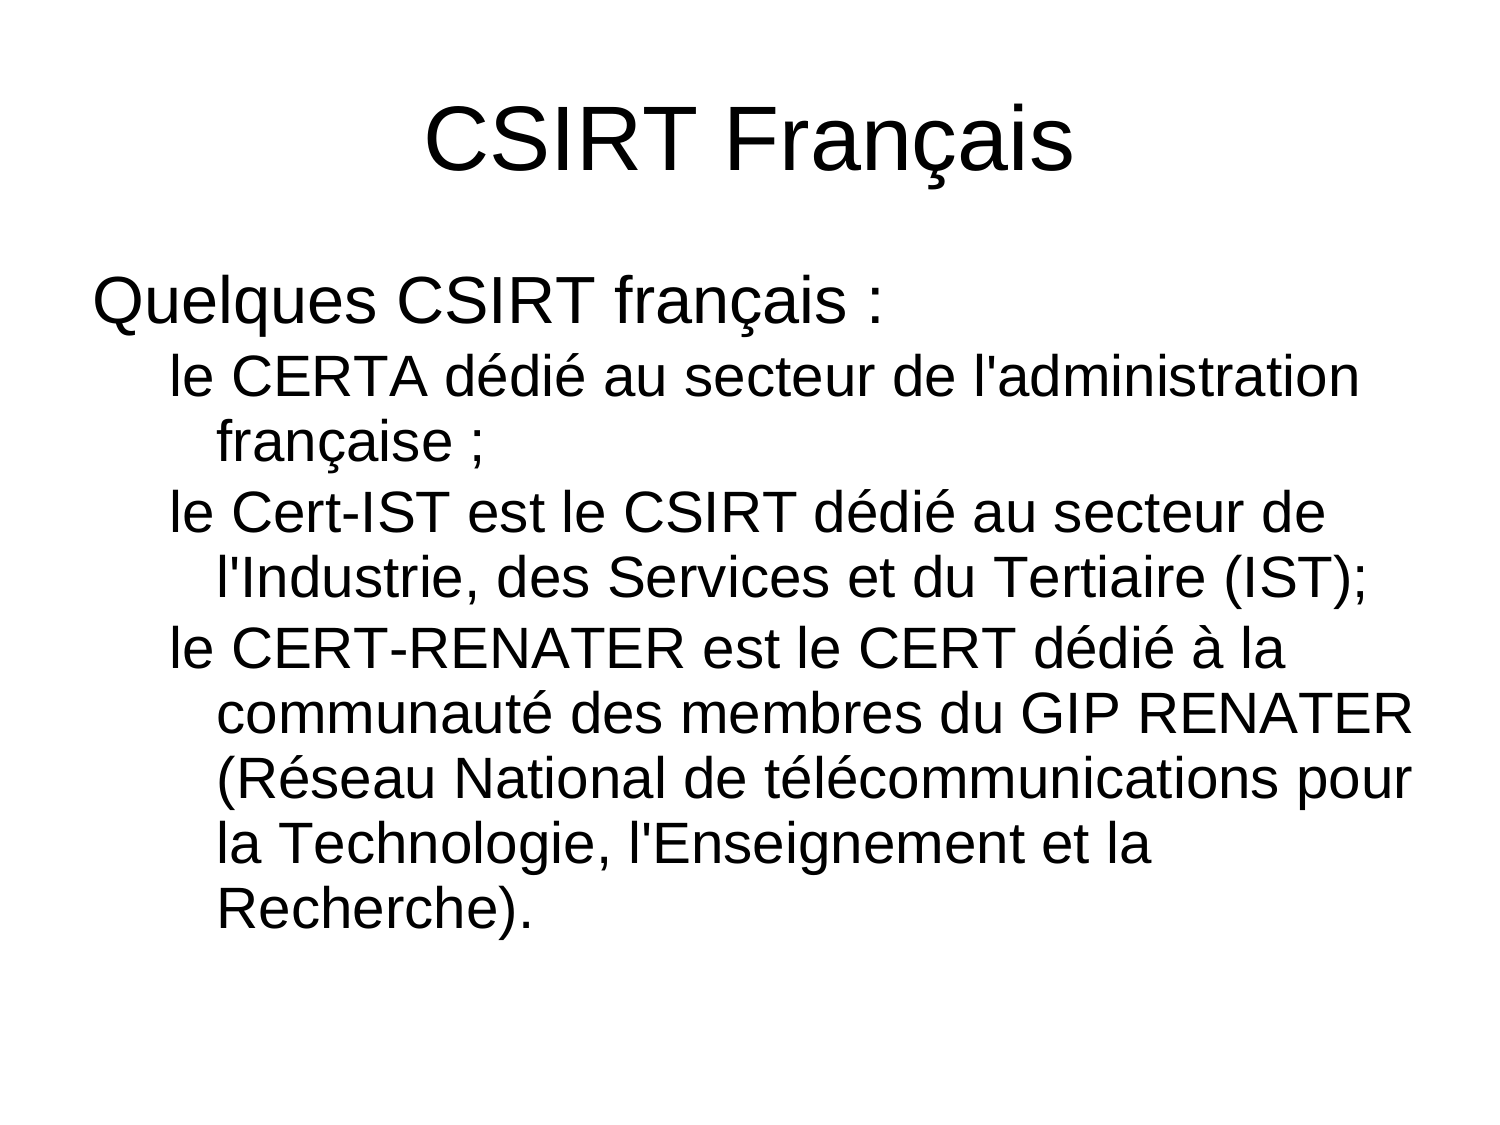

# CSIRT Français
Quelques CSIRT français :
le CERTA dédié au secteur de l'administration française ;
le Cert-IST est le CSIRT dédié au secteur de l'Industrie, des Services et du Tertiaire (IST);
le CERT-RENATER est le CERT dédié à la communauté des membres du GIP RENATER (Réseau National de télécommunications pour la Technologie, l'Enseignement et la Recherche).